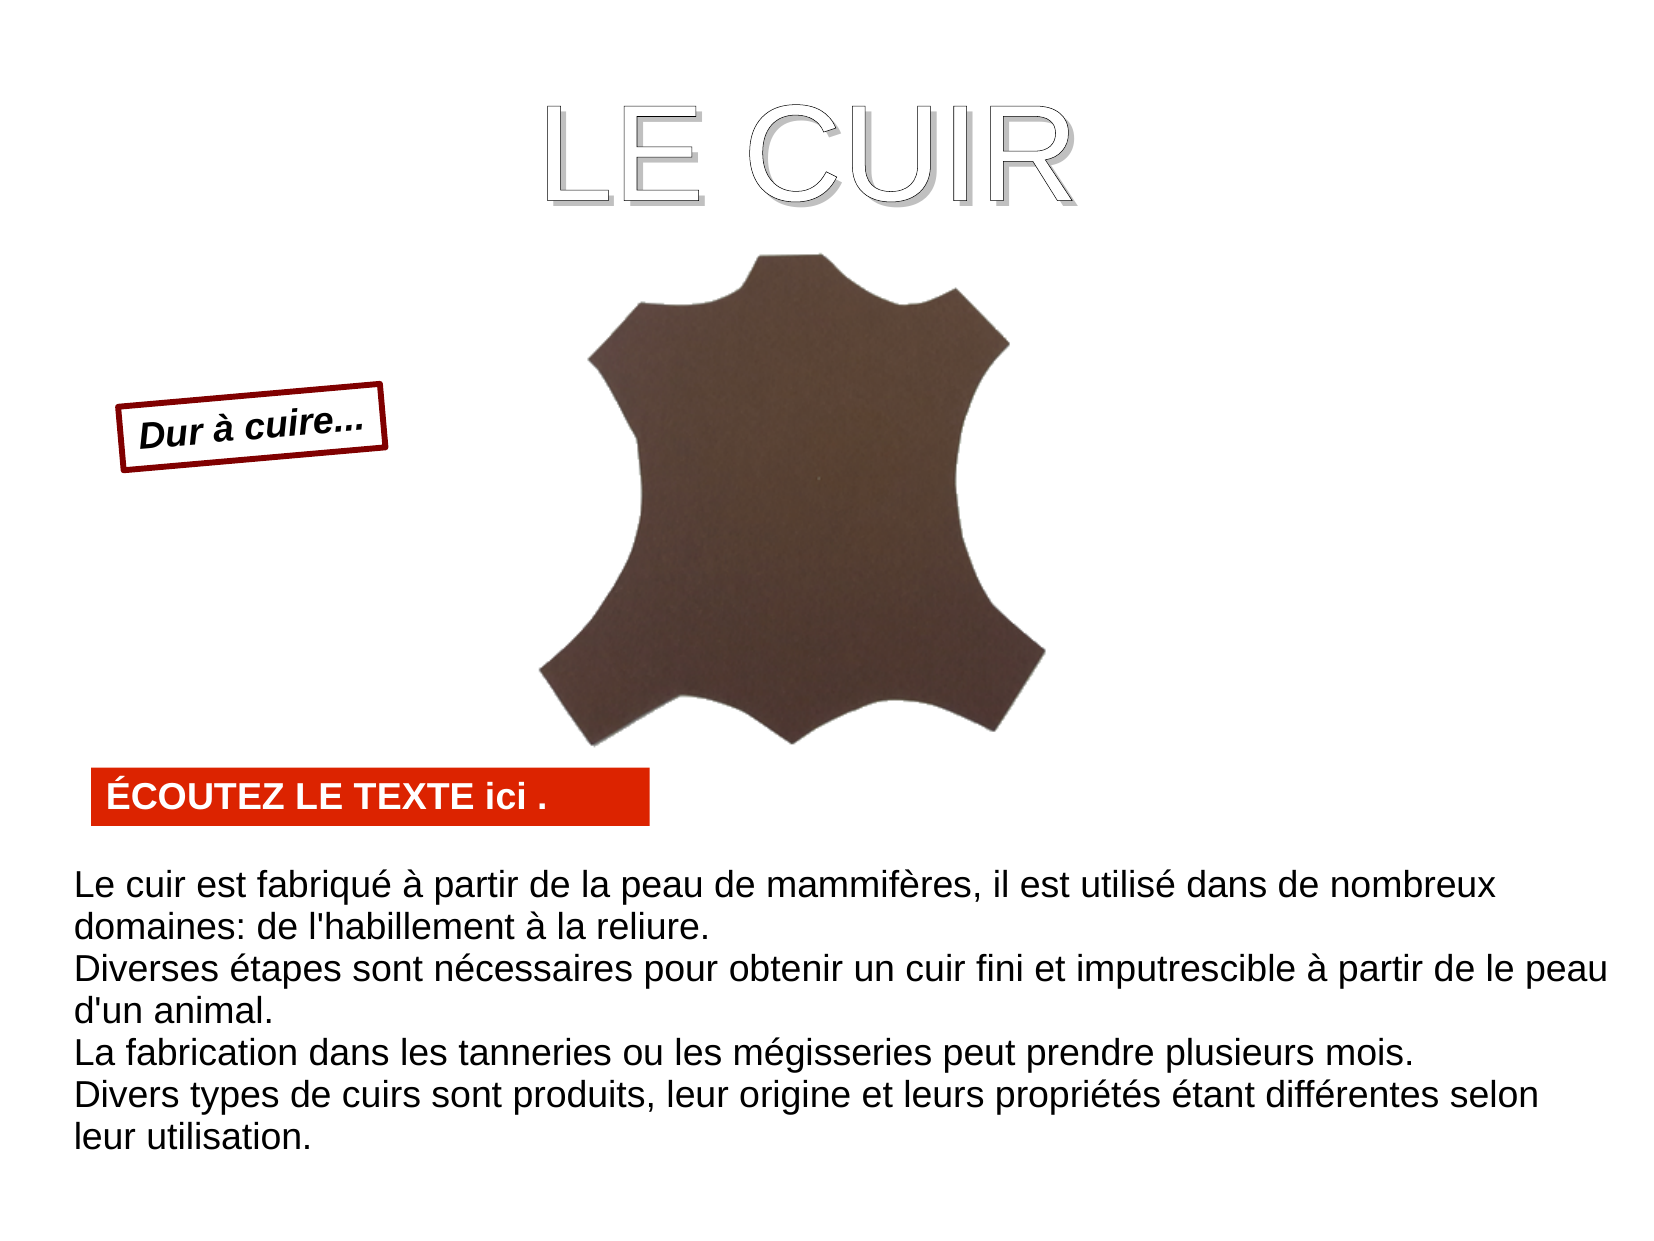

# LE CUIR
Dur à cuire...
ÉCOUTEZ LE TEXTE ici .
Le cuir est fabriqué à partir de la peau de mammifères, il est utilisé dans de nombreux domaines: de l'habillement à la reliure.
Diverses étapes sont nécessaires pour obtenir un cuir fini et imputrescible à partir de le peau d'un animal.
La fabrication dans les tanneries ou les mégisseries peut prendre plusieurs mois.
Divers types de cuirs sont produits, leur origine et leurs propriétés étant différentes selon leur utilisation.